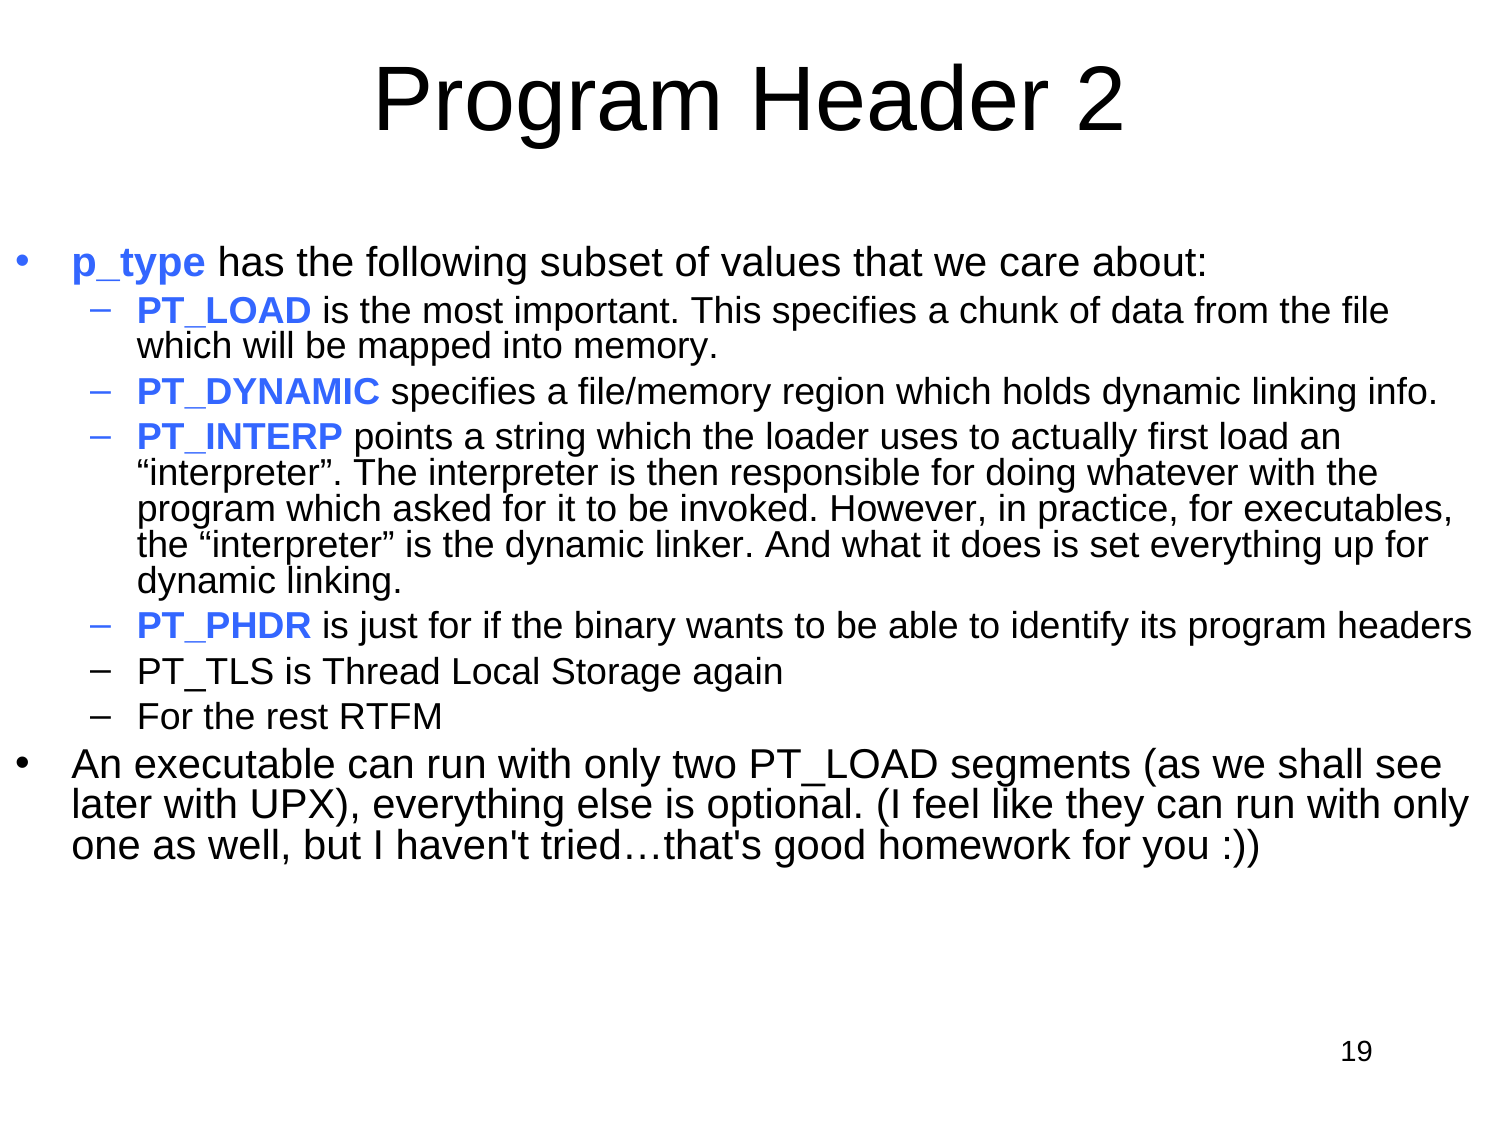

# Program Header 2
p_type has the following subset of values that we care about:
PT_LOAD is the most important. This specifies a chunk of data from the file which will be mapped into memory.
PT_DYNAMIC specifies a file/memory region which holds dynamic linking info.
PT_INTERP points a string which the loader uses to actually first load an “interpreter”. The interpreter is then responsible for doing whatever with the program which asked for it to be invoked. However, in practice, for executables, the “interpreter” is the dynamic linker. And what it does is set everything up for dynamic linking.
PT_PHDR is just for if the binary wants to be able to identify its program headers
PT_TLS is Thread Local Storage again
For the rest RTFM
An executable can run with only two PT_LOAD segments (as we shall see later with UPX), everything else is optional. (I feel like they can run with only one as well, but I haven't tried…that's good homework for you :))